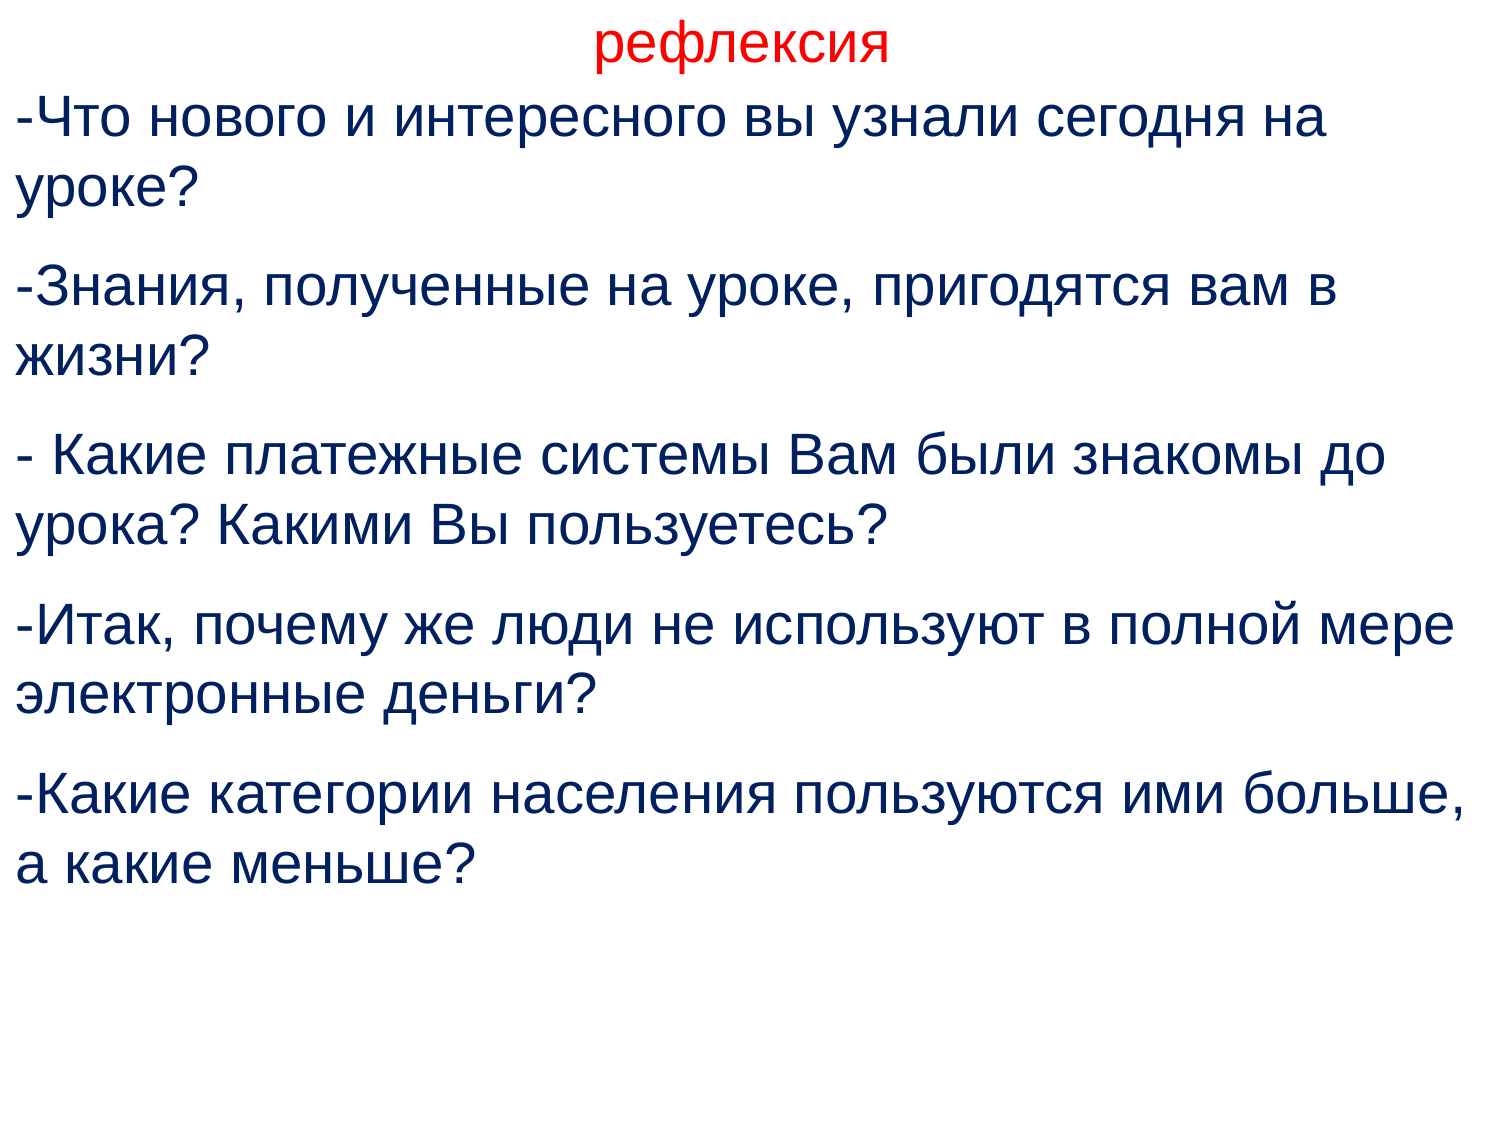

# рефлексия
-Что нового и интересного вы узнали сегодня на уроке?
-Знания, полученные на уроке, пригодятся вам в жизни?
- Какие платежные системы Вам были знакомы до урока? Какими Вы пользуетесь?
-Итак, почему же люди не используют в полной мере электронные деньги?
-Какие категории населения пользуются ими больше, а какие меньше?